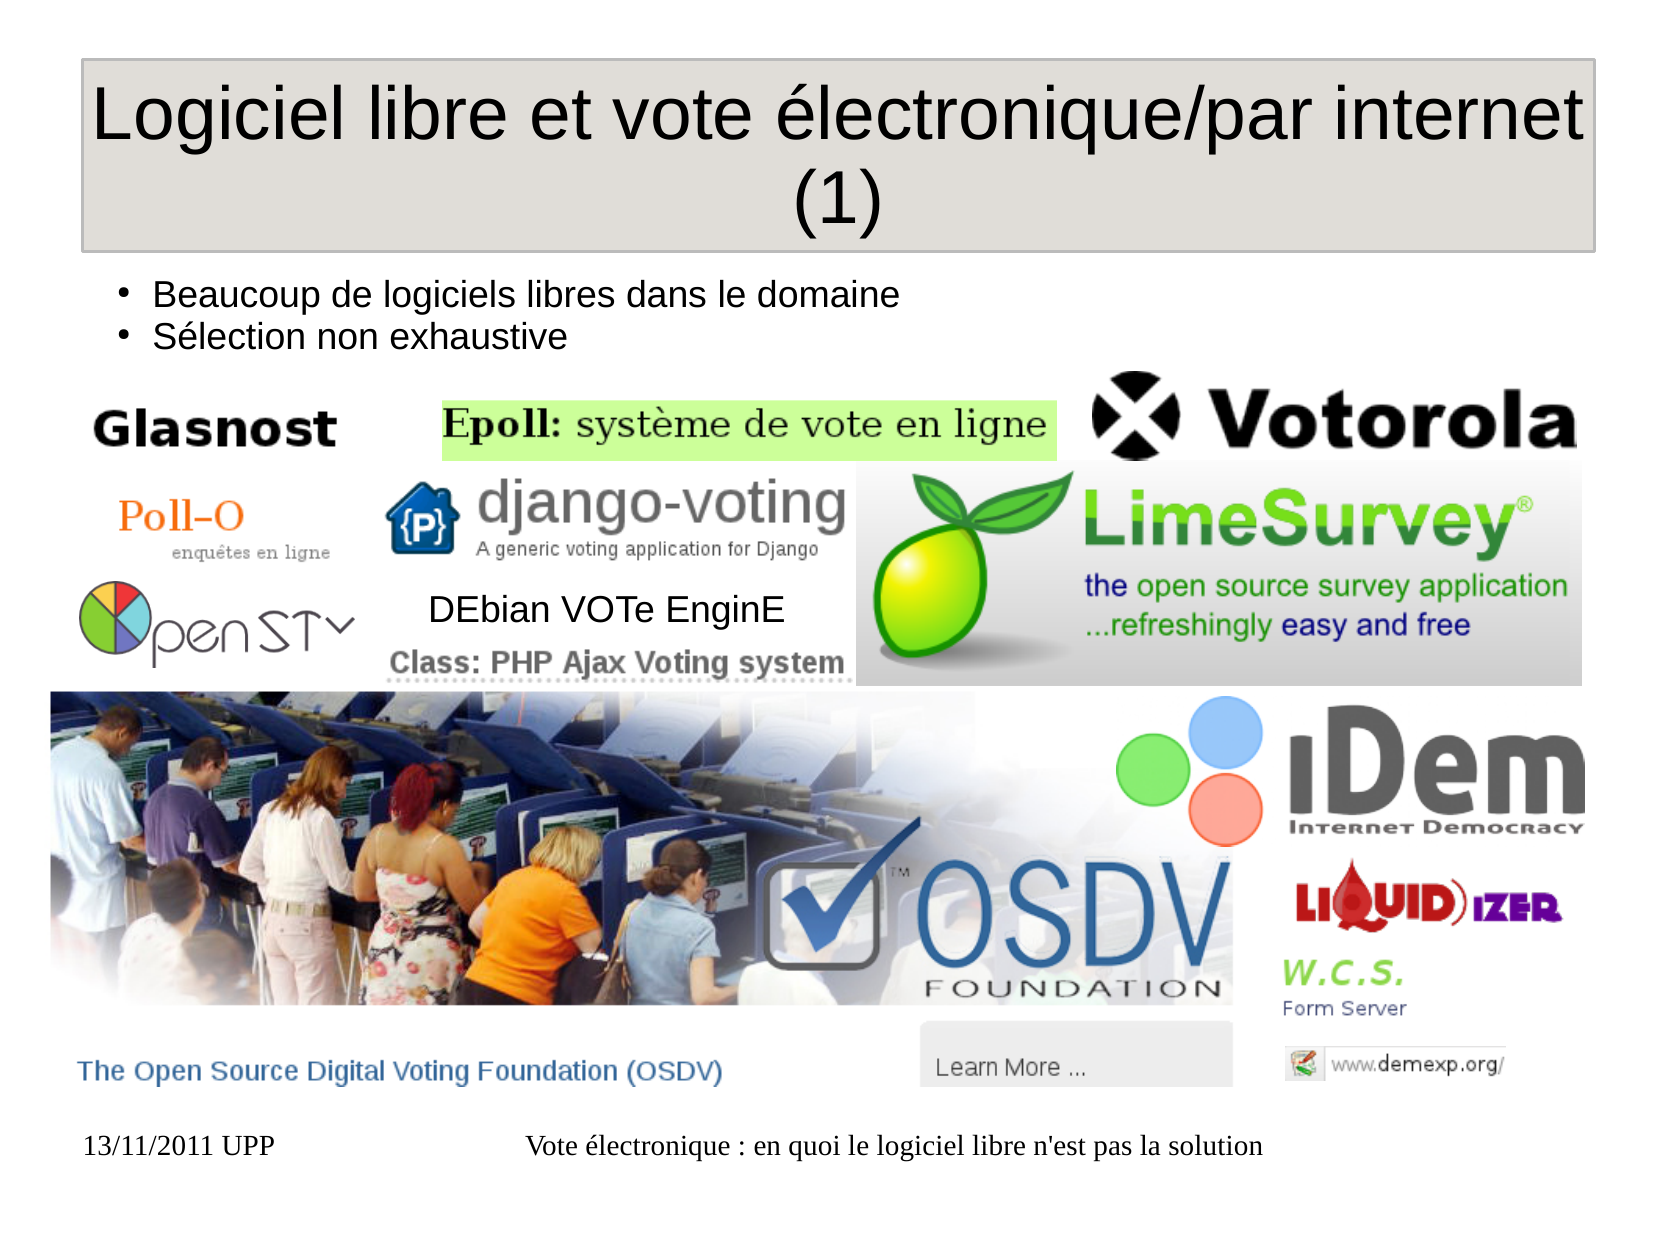

# Logiciel libre et vote électronique/par internet (1)
Beaucoup de logiciels libres dans le domaine
Sélection non exhaustive
DEbian VOTe EnginE